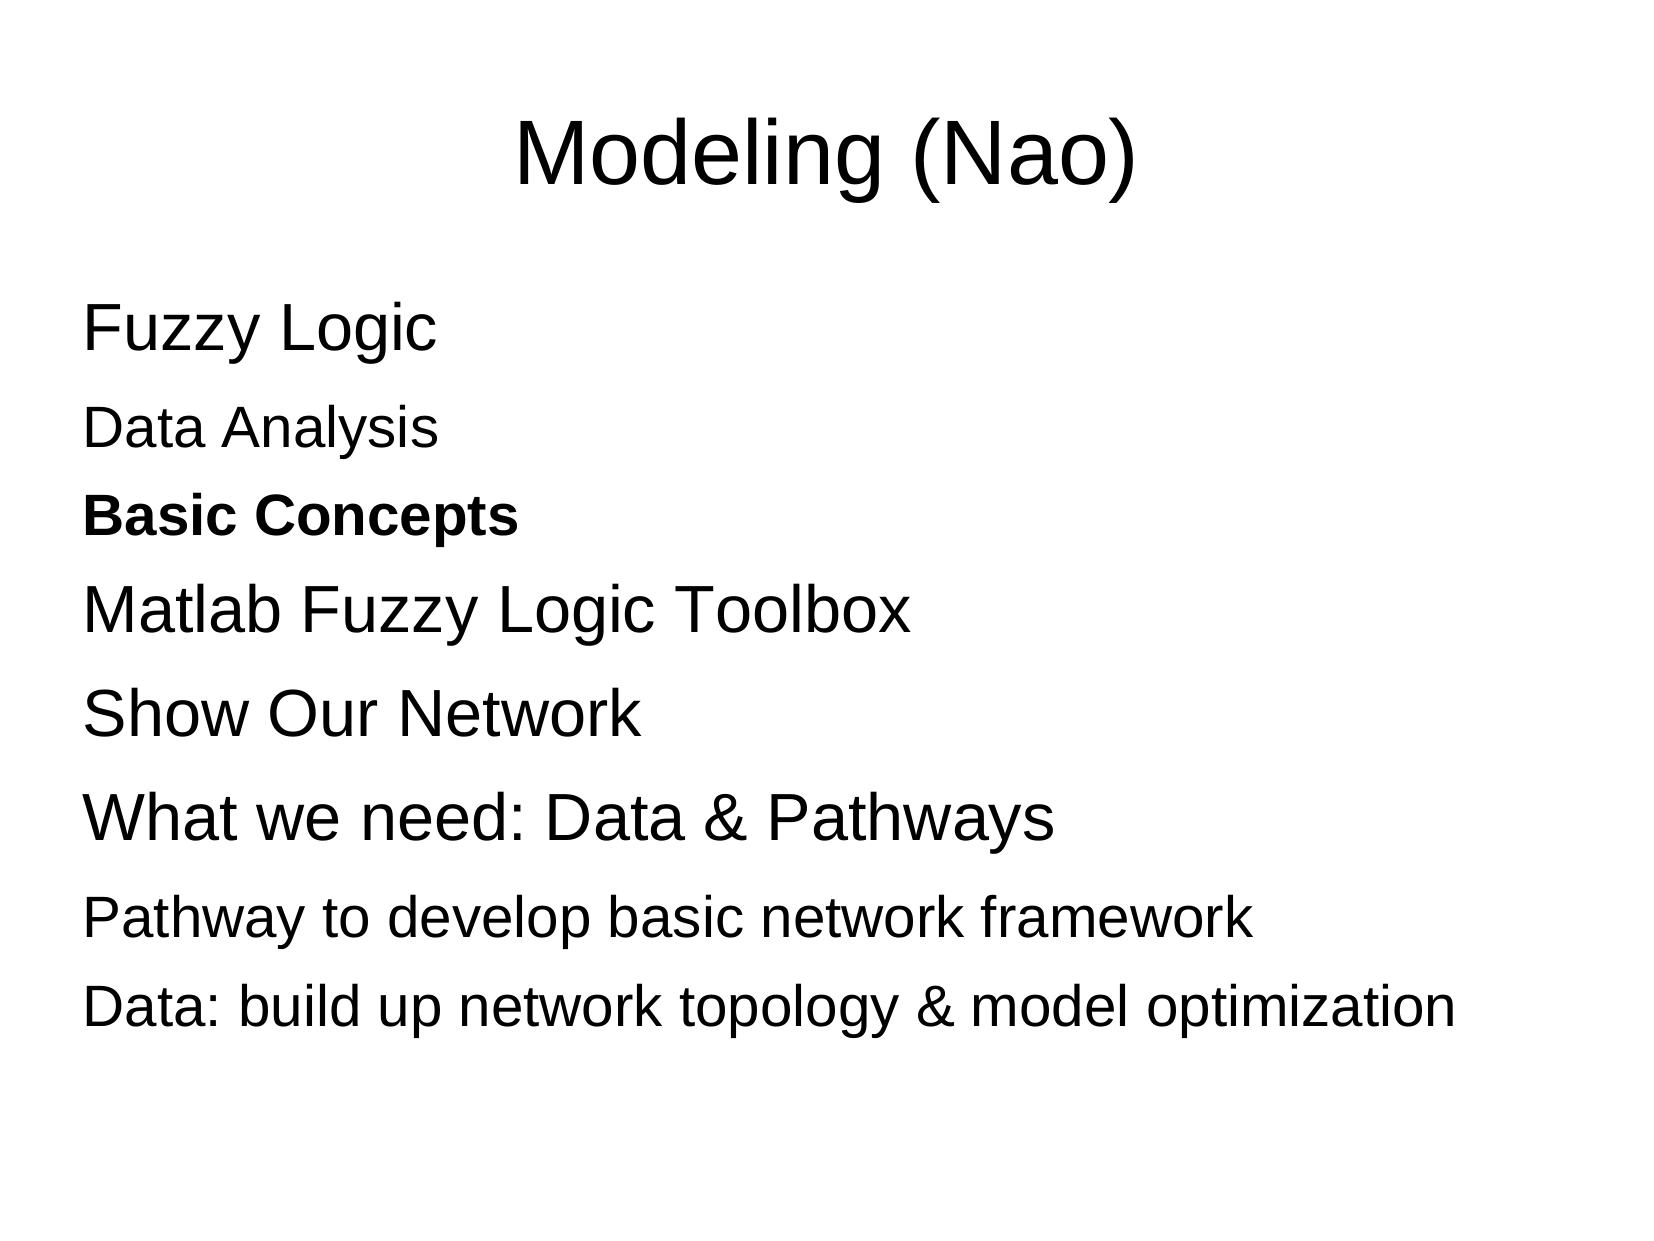

# Modeling (Nao)
Fuzzy Logic
Data Analysis
Basic Concepts
Matlab Fuzzy Logic Toolbox
Show Our Network
What we need: Data & Pathways
Pathway to develop basic network framework
Data: build up network topology & model optimization